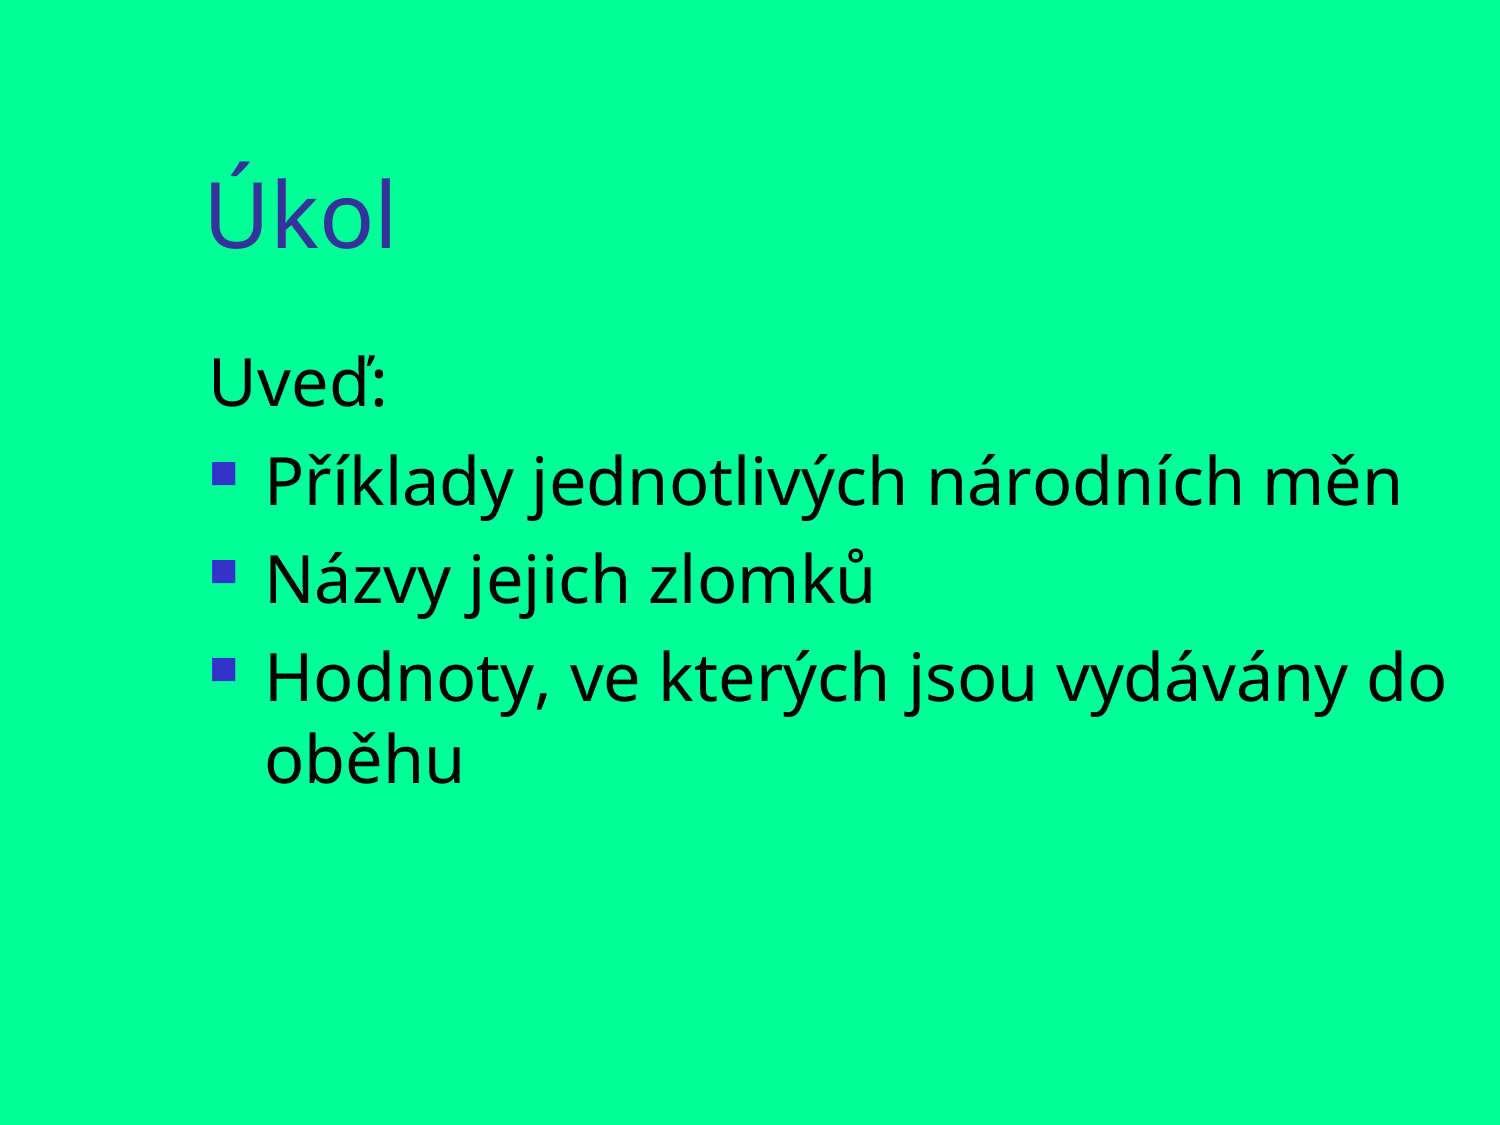

# Úkol
Uveď:
Příklady jednotlivých národních měn
Názvy jejich zlomků
Hodnoty, ve kterých jsou vydávány do oběhu